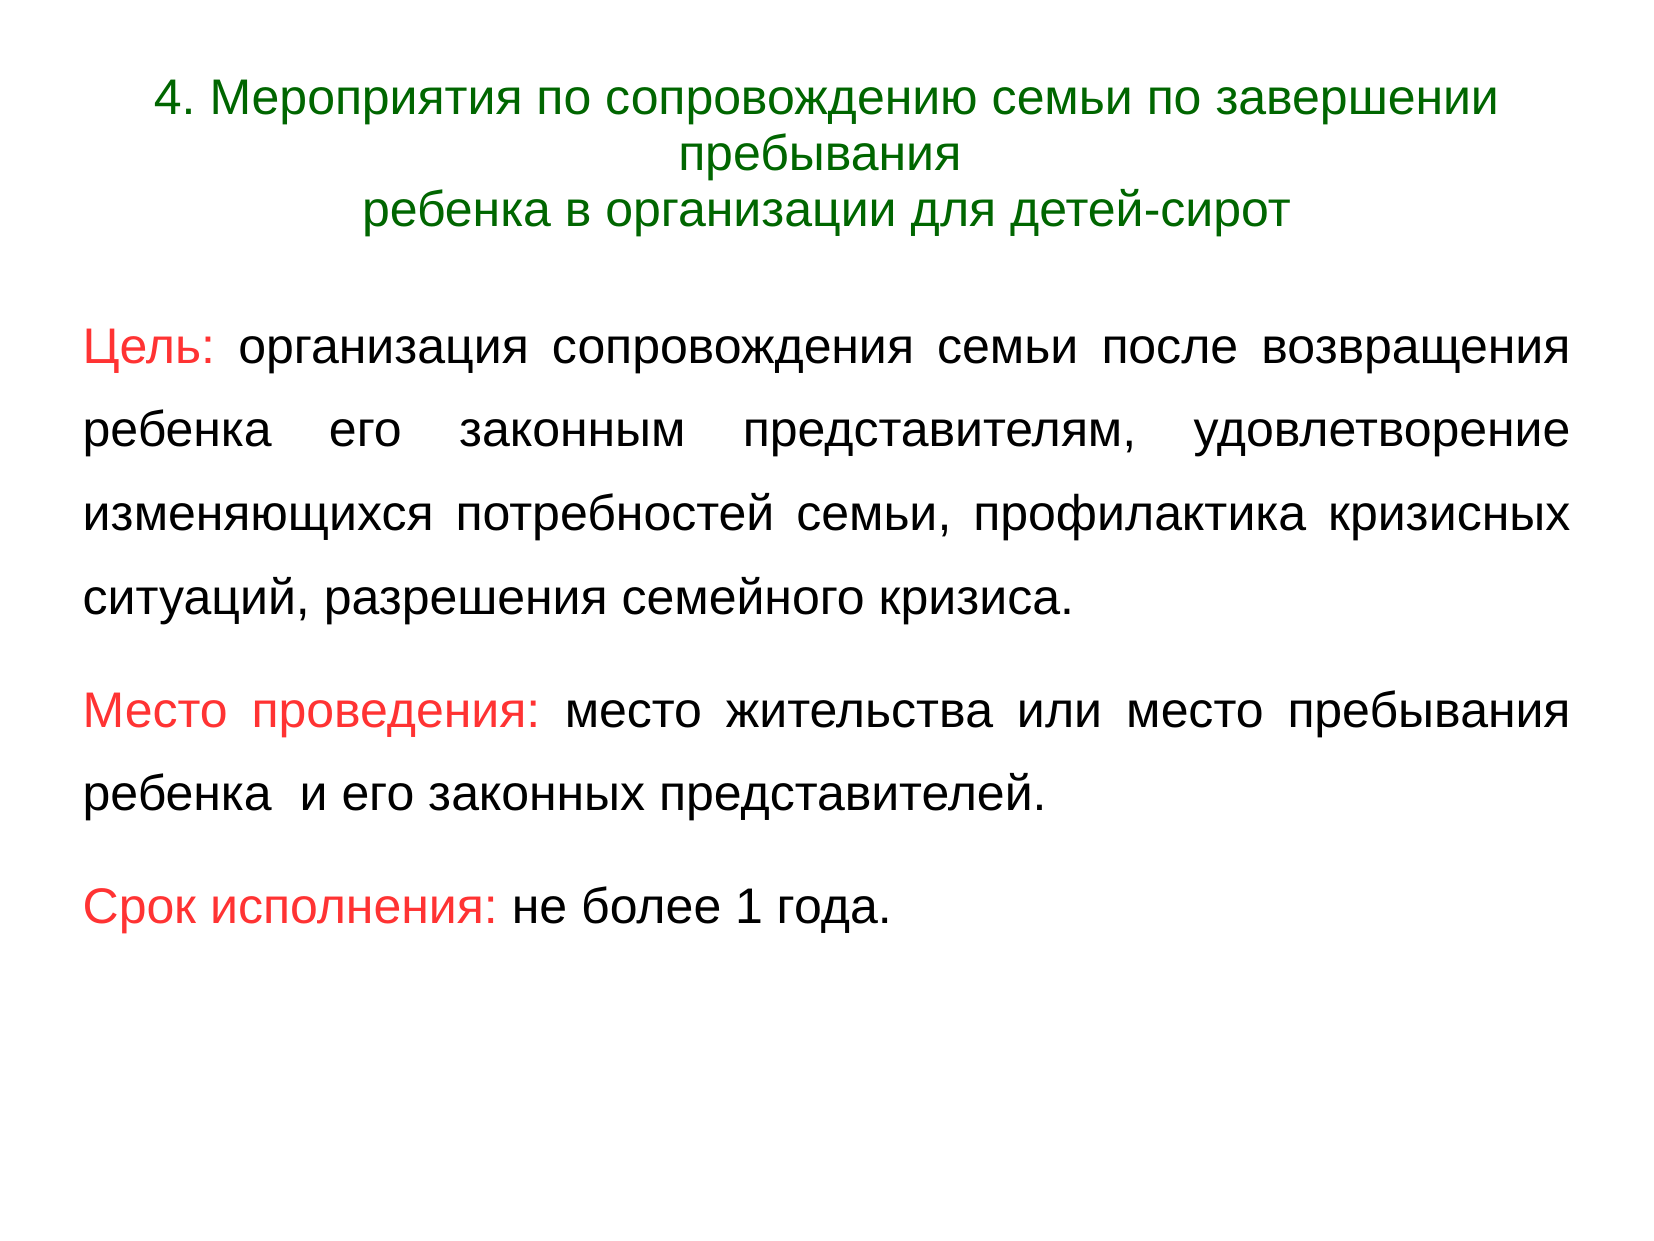

# 4. Мероприятия по сопровождению семьи по завершении пребывания ребенка в организации для детей-сирот
Цель: организация сопровождения семьи после возвращения ребенка его законным представителям, удовлетворение изменяющихся потребностей семьи, профилактика кризисных ситуаций, разрешения семейного кризиса.
Место проведения: место жительства или место пребывания ребенка и его законных представителей.
Срок исполнения: не более 1 года.